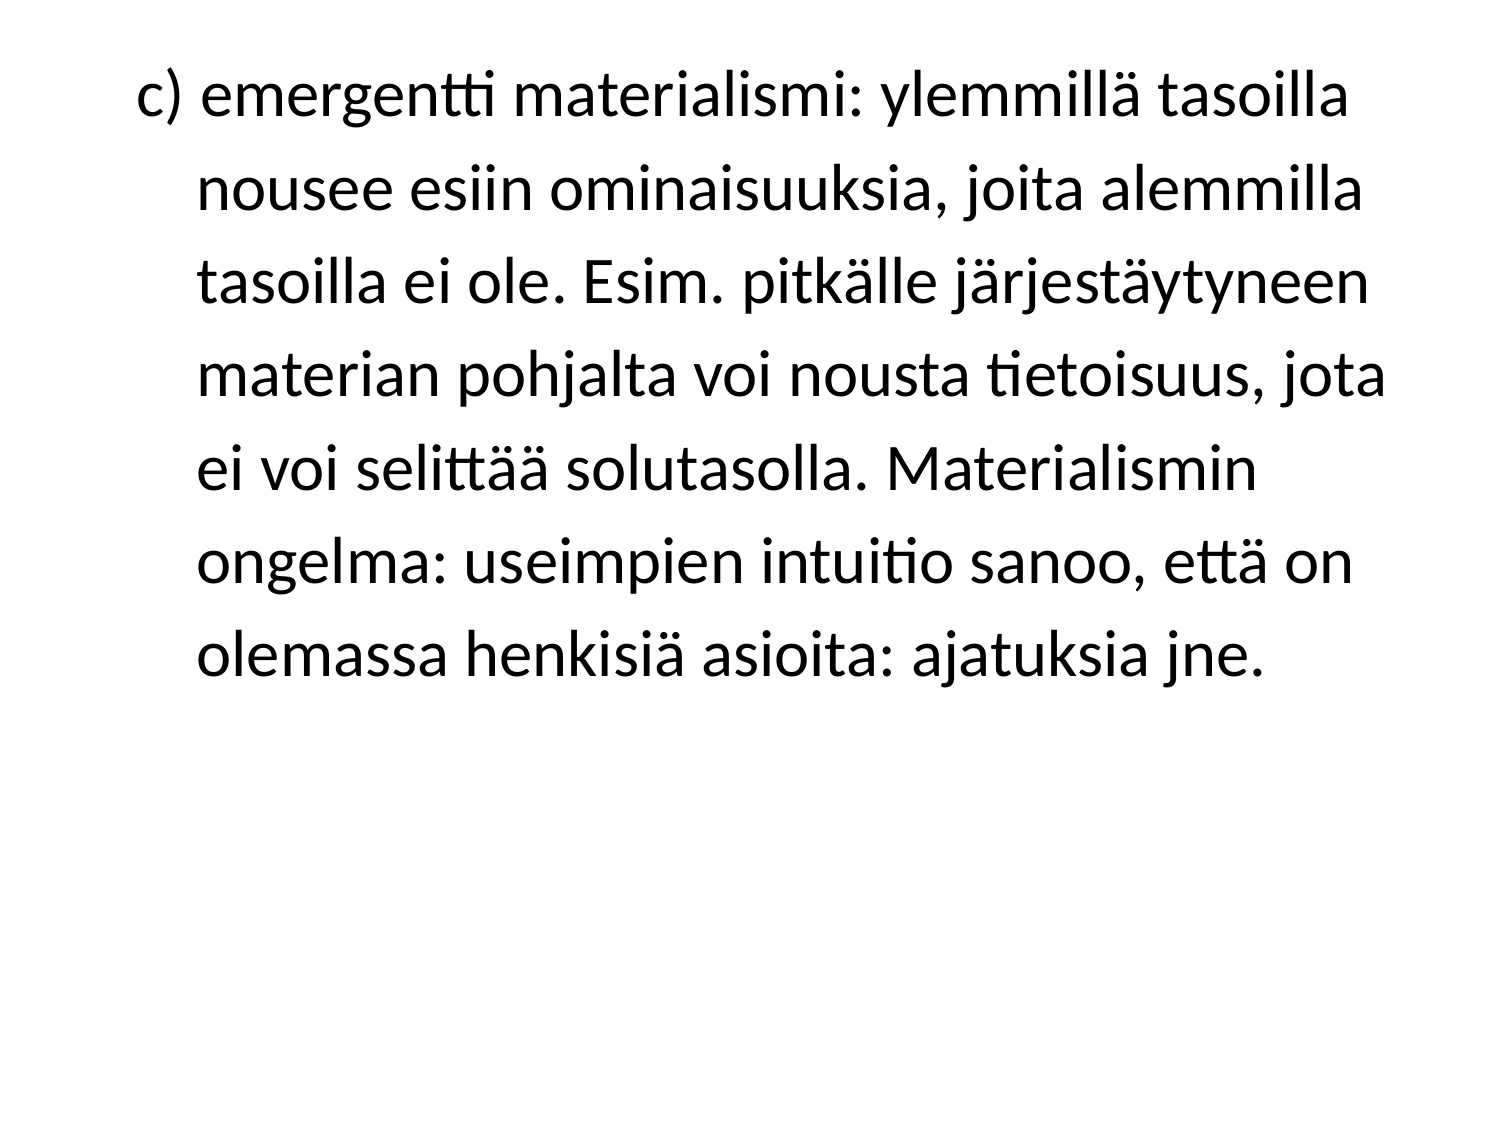

c) emergentti materialismi: ylemmillä tasoilla
 nousee esiin ominaisuuksia, joita alemmilla
 tasoilla ei ole. Esim. pitkälle järjestäytyneen
 materian pohjalta voi nousta tietoisuus, jota
 ei voi selittää solutasolla. Materialismin
 ongelma: useimpien intuitio sanoo, että on
 olemassa henkisiä asioita: ajatuksia jne.
#